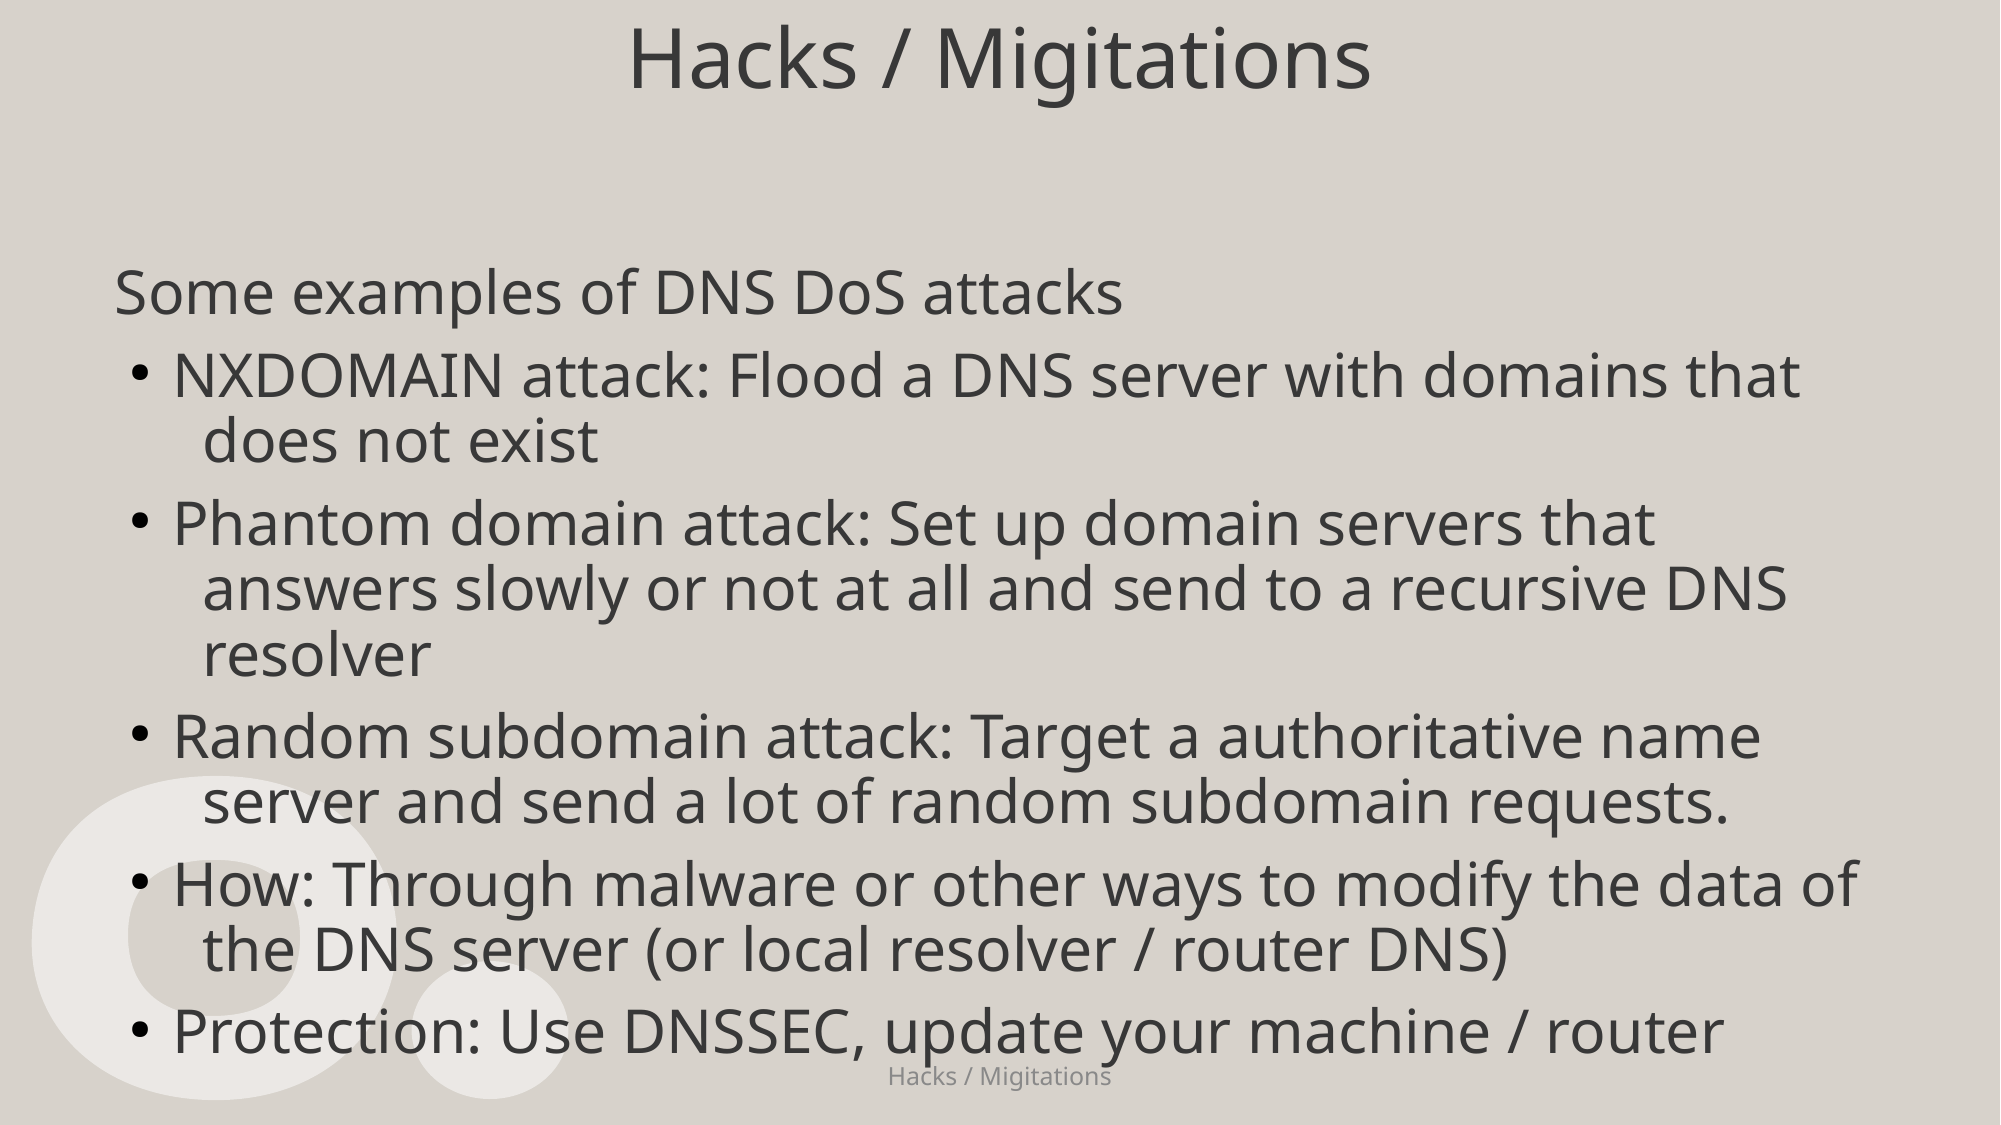

Hacks / Migitations
# Some examples of DNS DoS attacks
NXDOMAIN attack: Flood a DNS server with domains that does not exist
Phantom domain attack: Set up domain servers that answers slowly or not at all and send to a recursive DNS resolver
Random subdomain attack: Target a authoritative name server and send a lot of random subdomain requests.
How: Through malware or other ways to modify the data of the DNS server (or local resolver / router DNS)
Protection: Use DNSSEC, update your machine / router
Hacks / Migitations